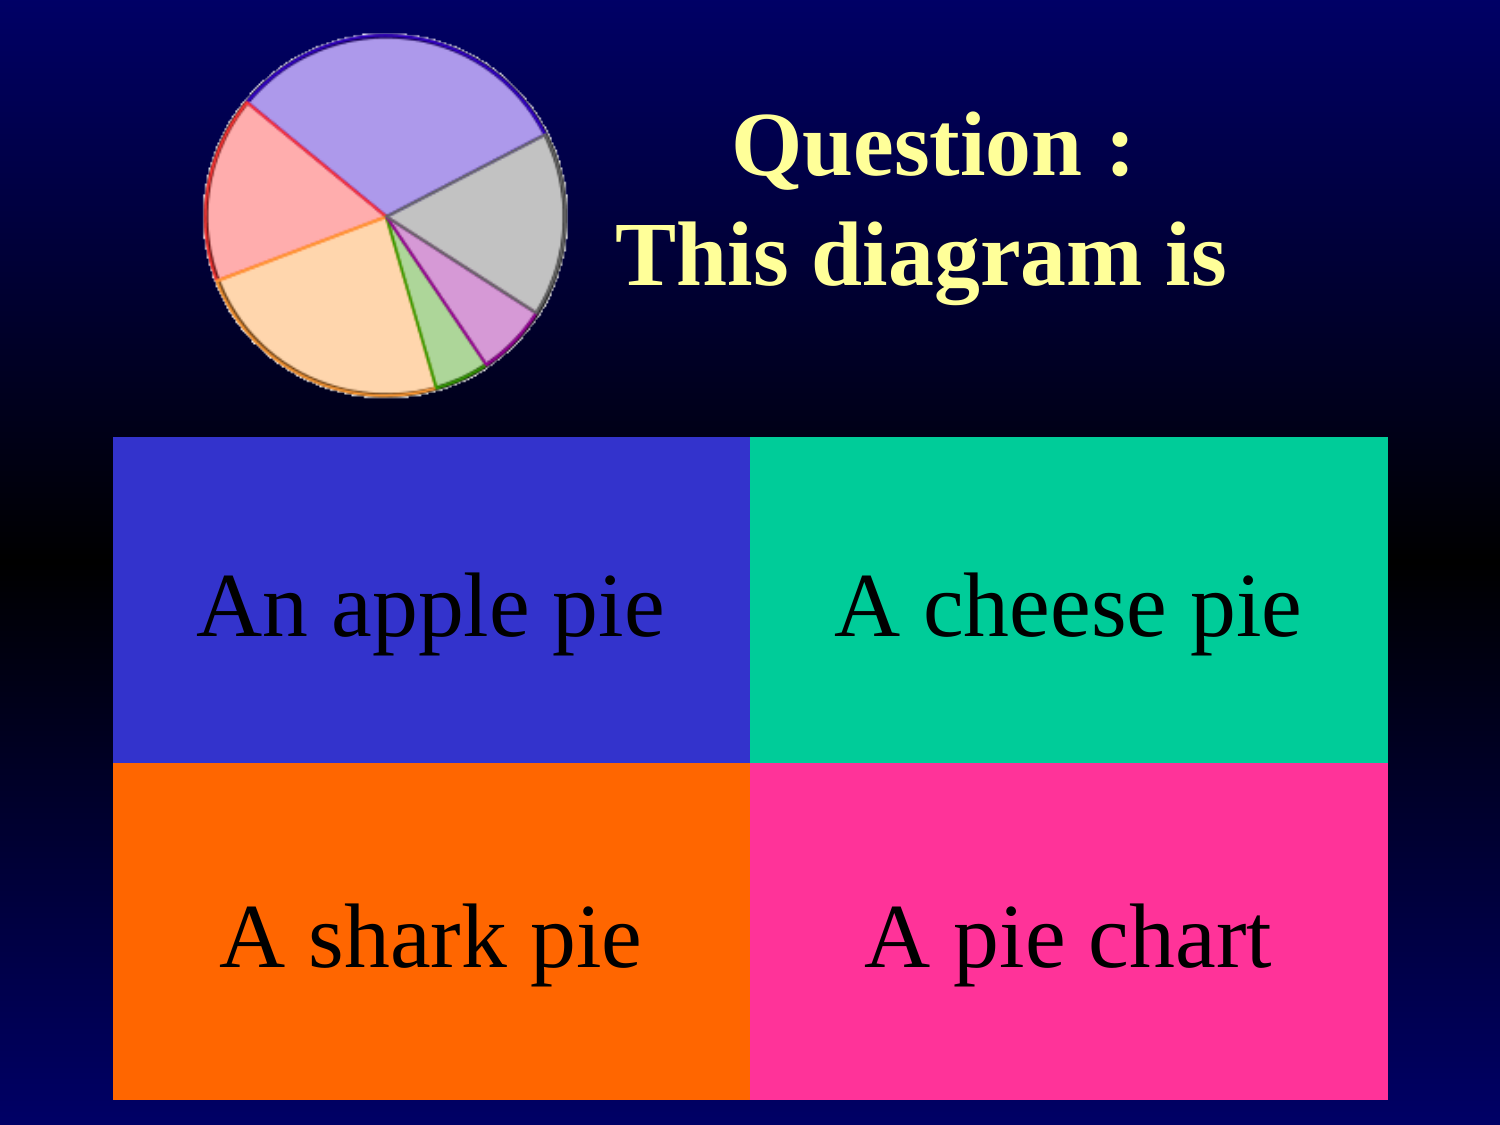

# Question : This diagram is
| An apple pie | A cheese pie |
| --- | --- |
| A shark pie | A pie chart |